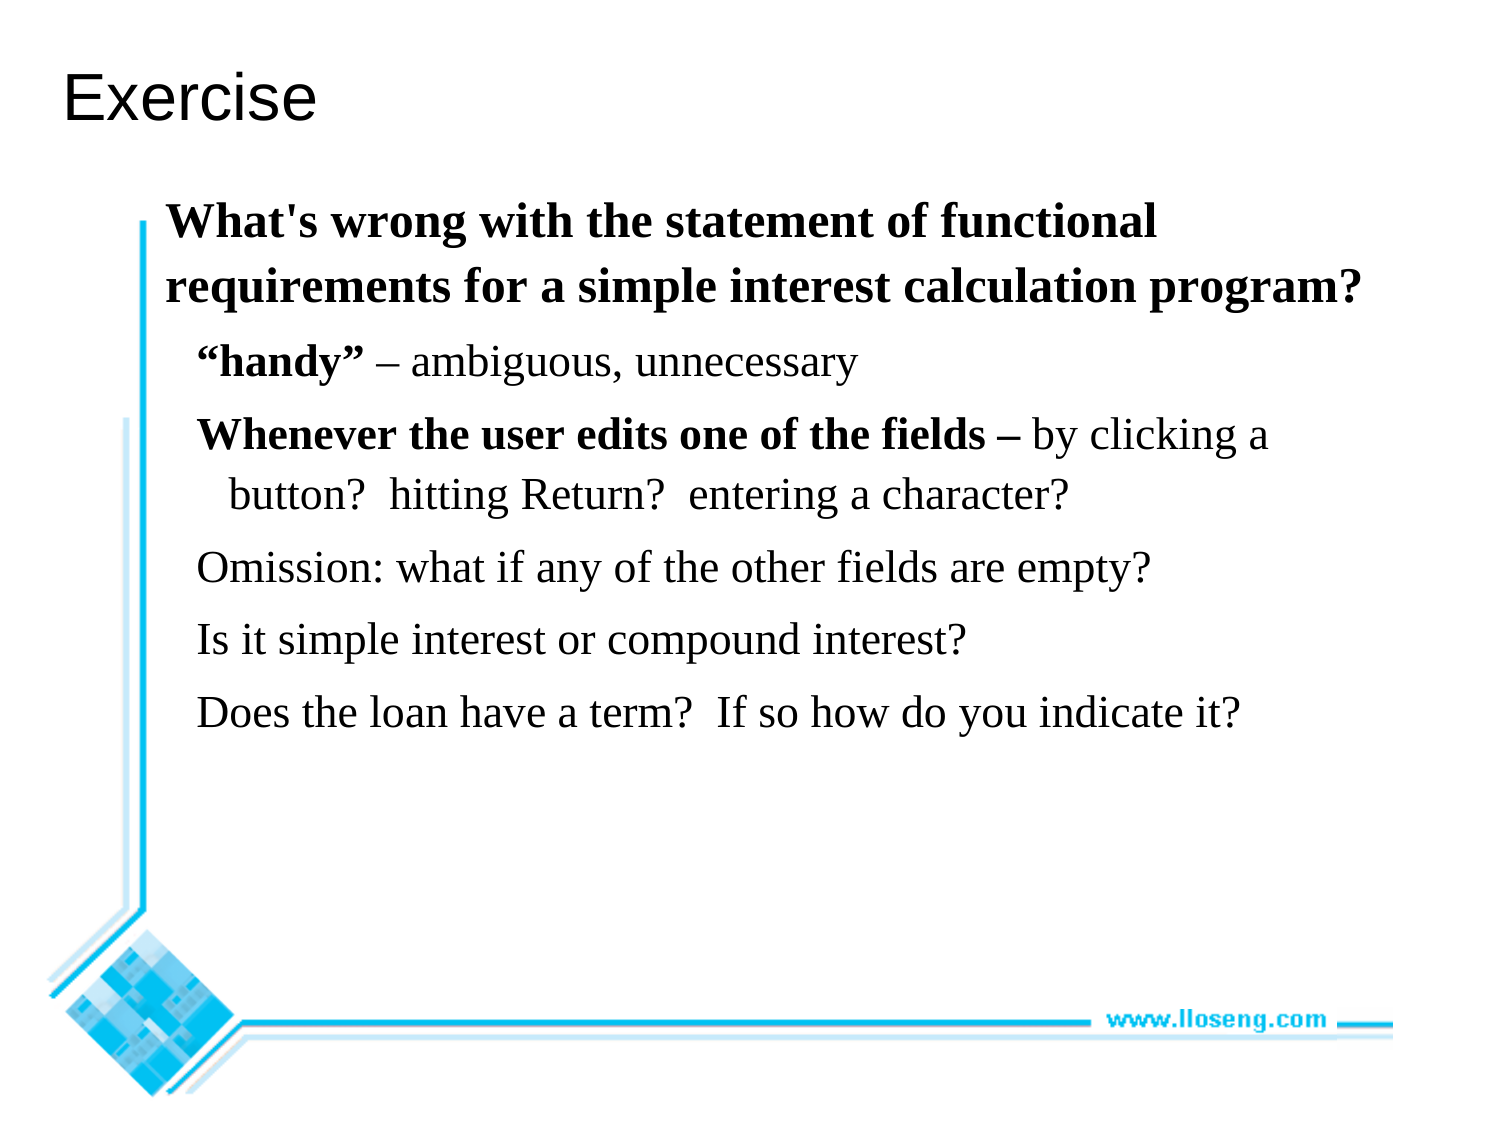

# Exercise
What's wrong with the statement of functional requirements for a simple interest calculation program?
“handy” – ambiguous, unnecessary
Whenever the user edits one of the fields – by clicking a button? hitting Return? entering a character?
Omission: what if any of the other fields are empty?
Is it simple interest or compound interest?
Does the loan have a term? If so how do you indicate it?